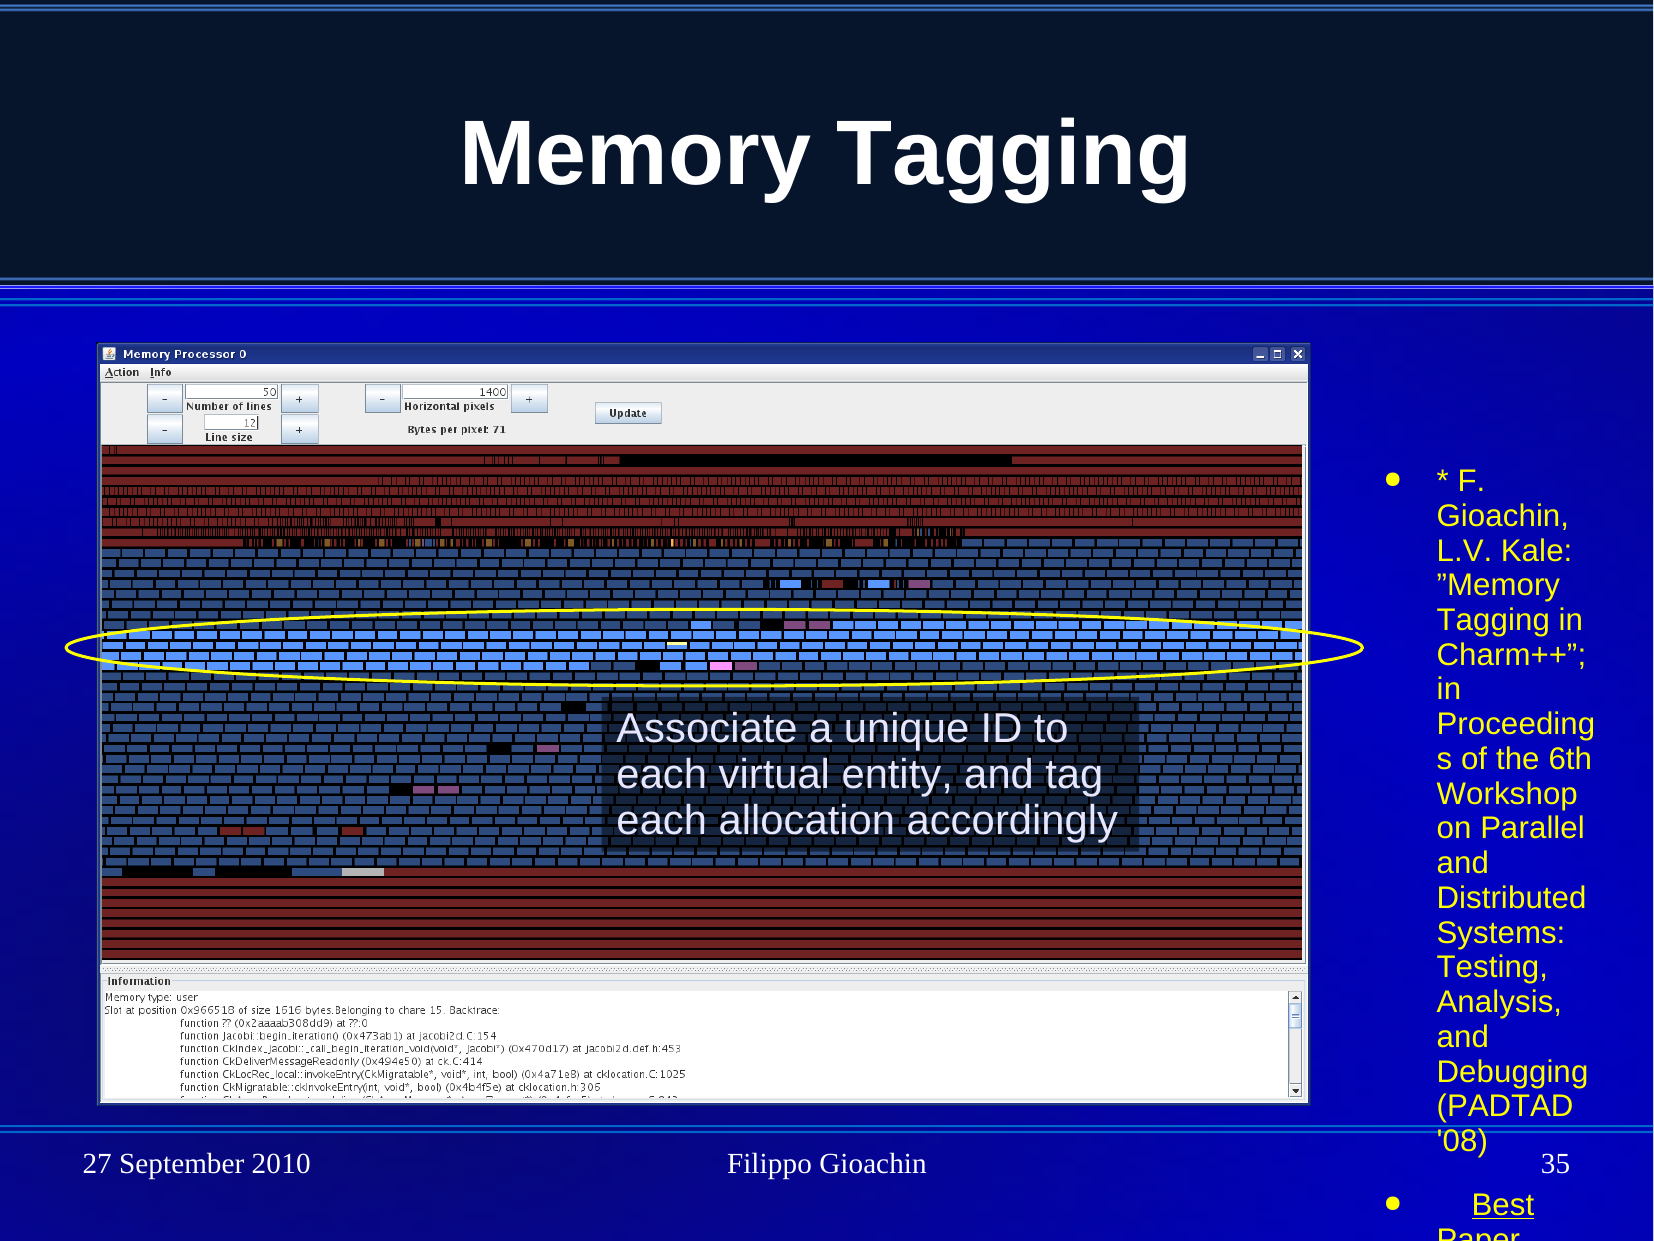

# Memory Tagging
* F. Gioachin, L.V. Kale: ”Memory Tagging in Charm++”; in Proceedings of the 6th Workshop on Parallel and Distributed Systems: Testing, Analysis, and Debugging (PADTAD '08)
 Best Paper
Associate a unique ID to each virtual entity, and tag each allocation accordingly
27 September 2010
Filippo Gioachin
35